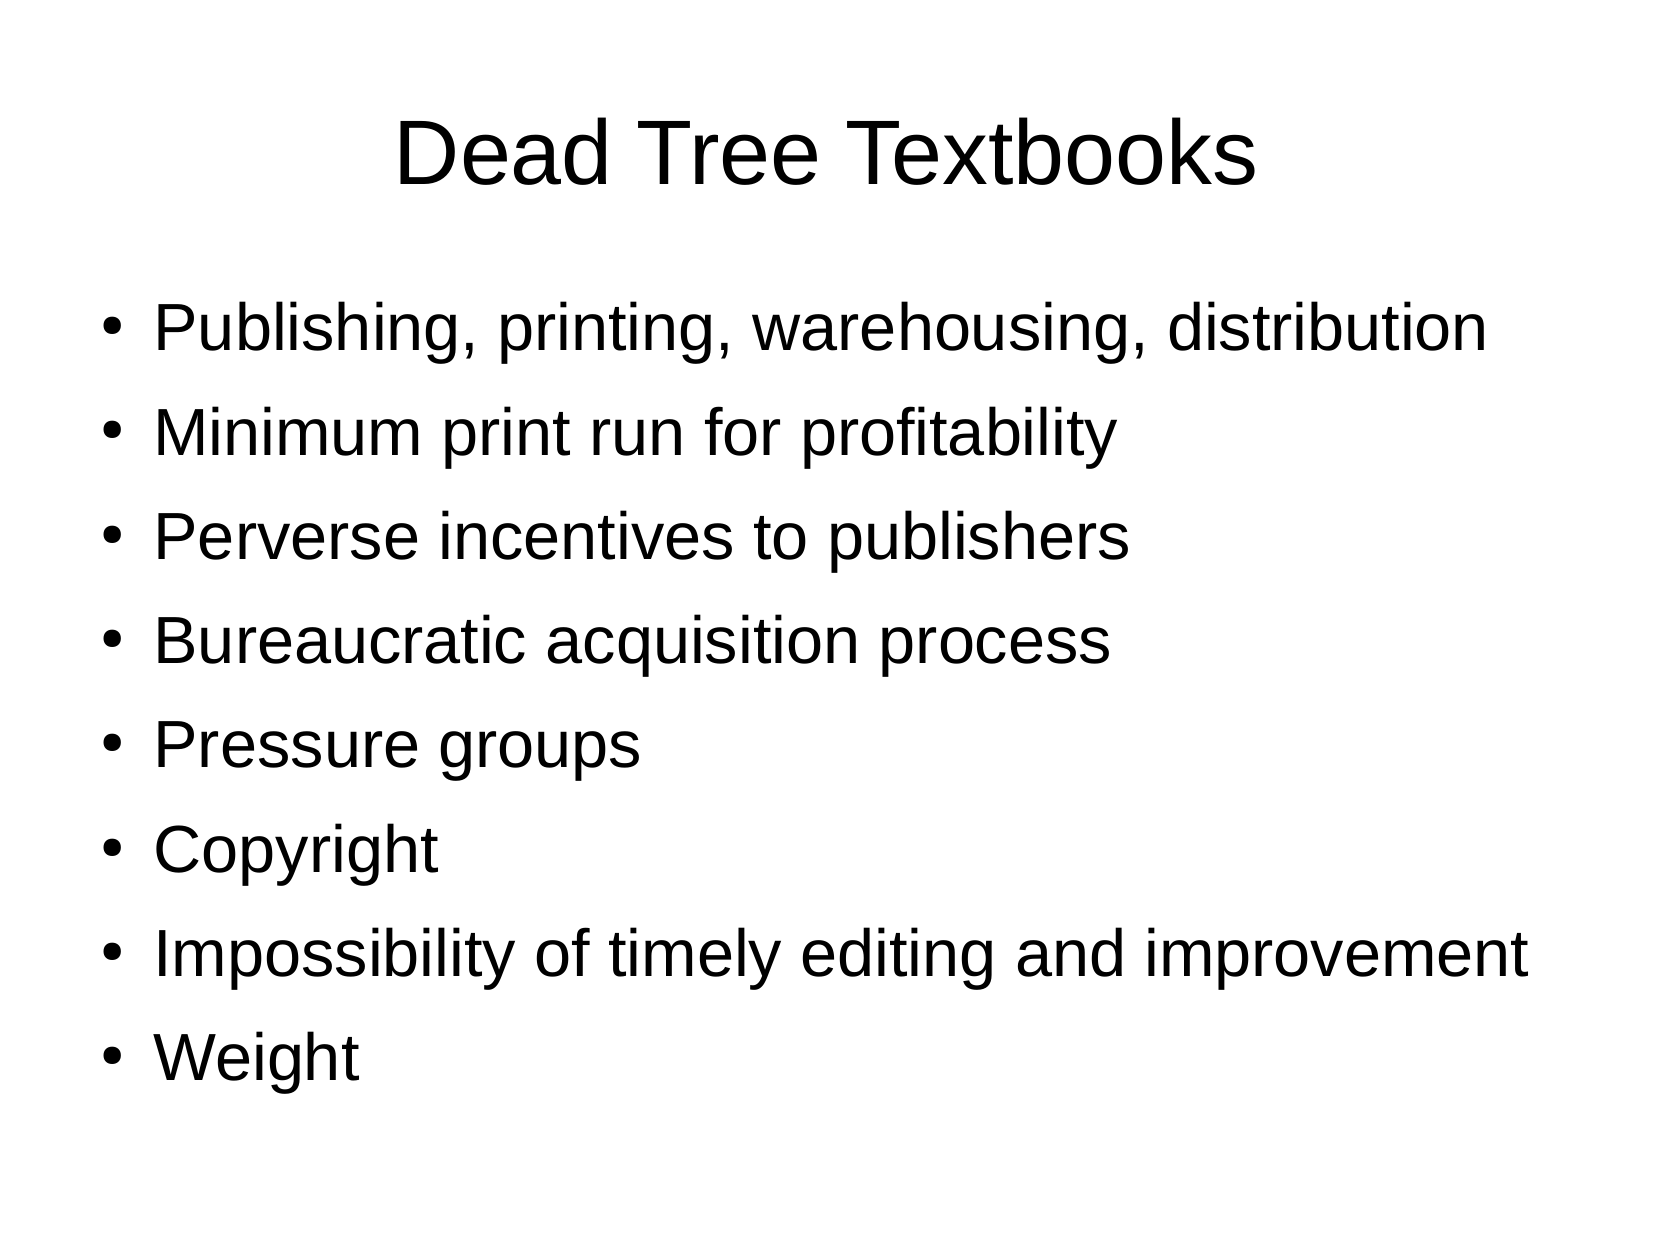

# Dead Tree Textbooks
Publishing, printing, warehousing, distribution
Minimum print run for profitability
Perverse incentives to publishers
Bureaucratic acquisition process
Pressure groups
Copyright
Impossibility of timely editing and improvement
Weight